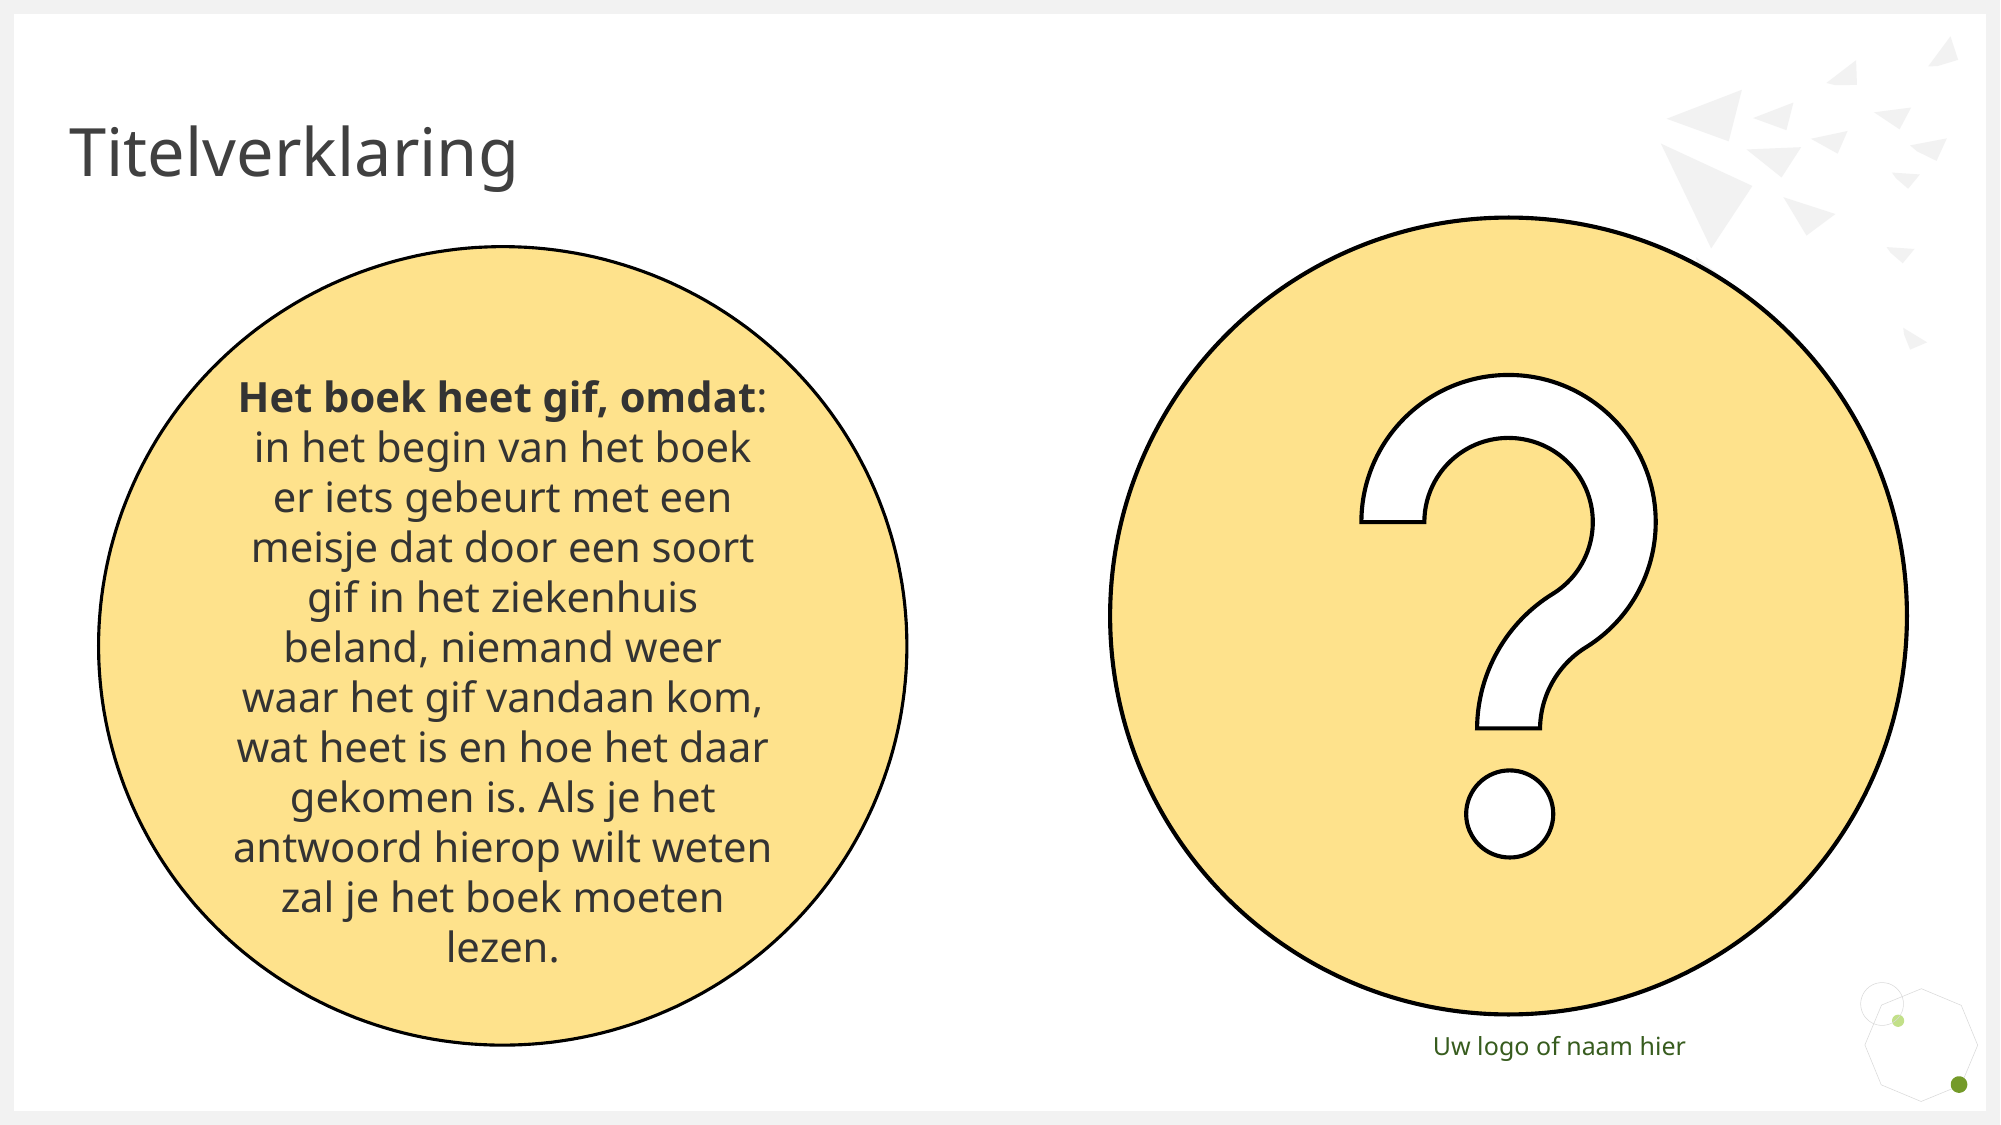

# Titelverklaring
Het boek heet gif, omdat: in het begin van het boek er iets gebeurt met een meisje dat door een soort gif in het ziekenhuis beland, niemand weer waar het gif vandaan kom, wat heet is en hoe het daar gekomen is. Als je het antwoord hierop wilt weten zal je het boek moeten lezen.